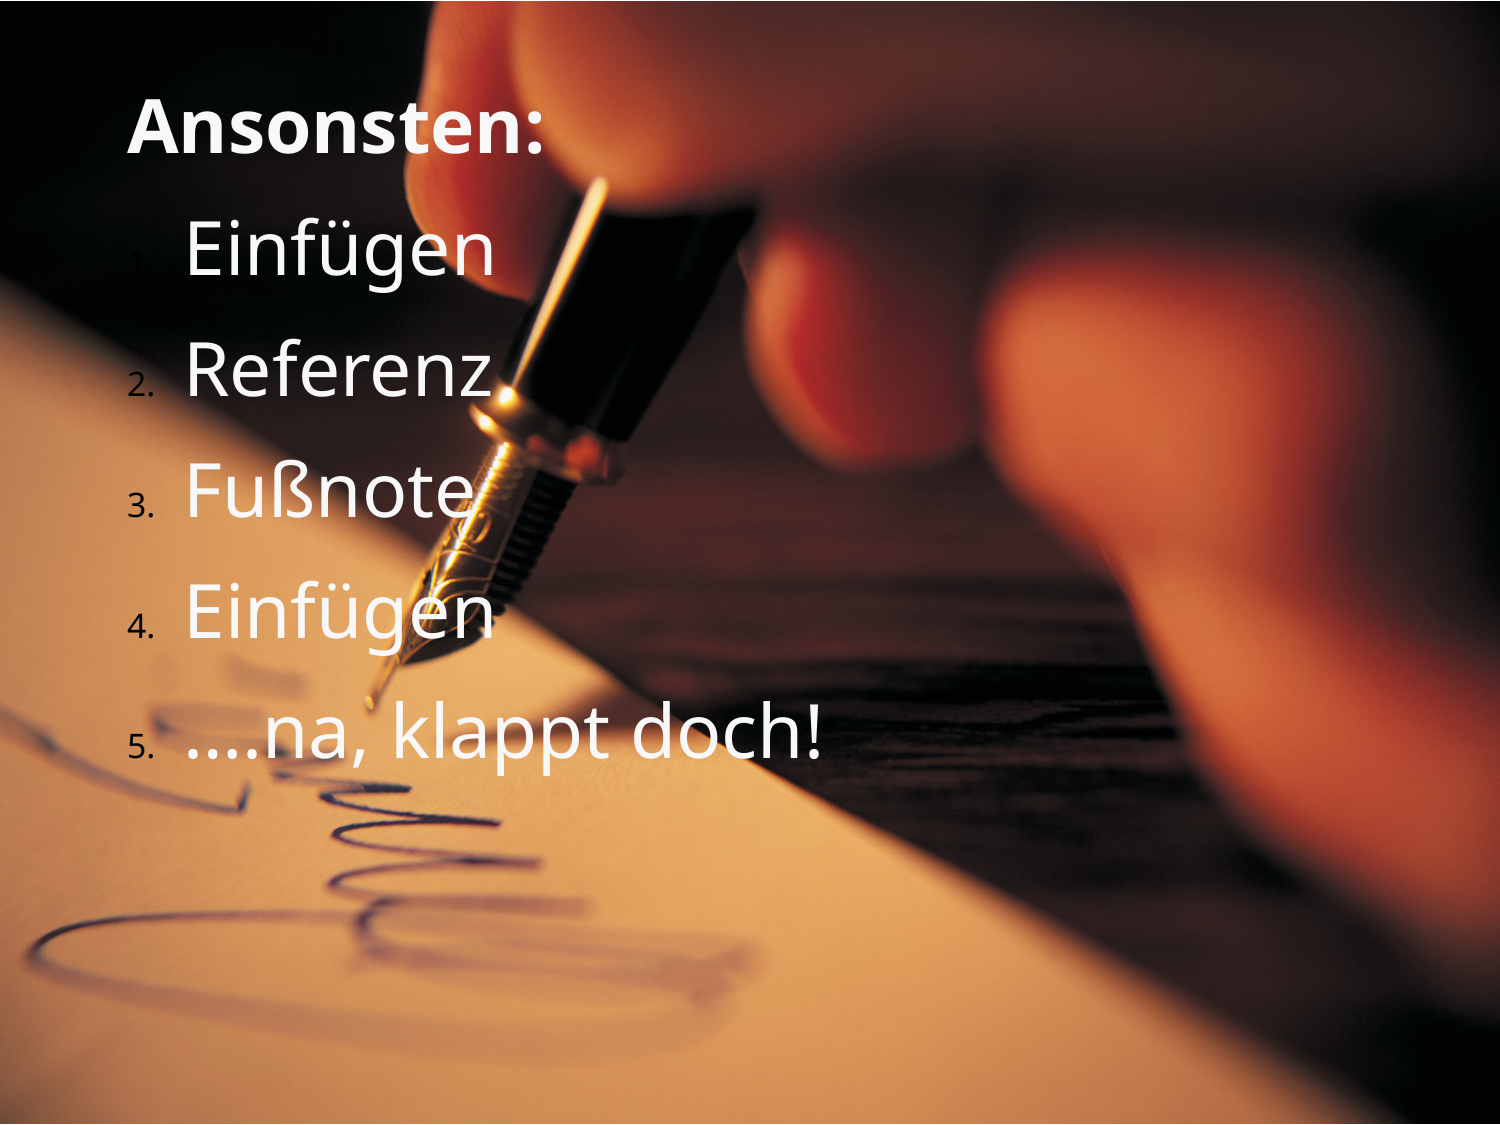

Ansonsten:
Einfügen
Referenz
Fußnote
Einfügen
….na, klappt doch!